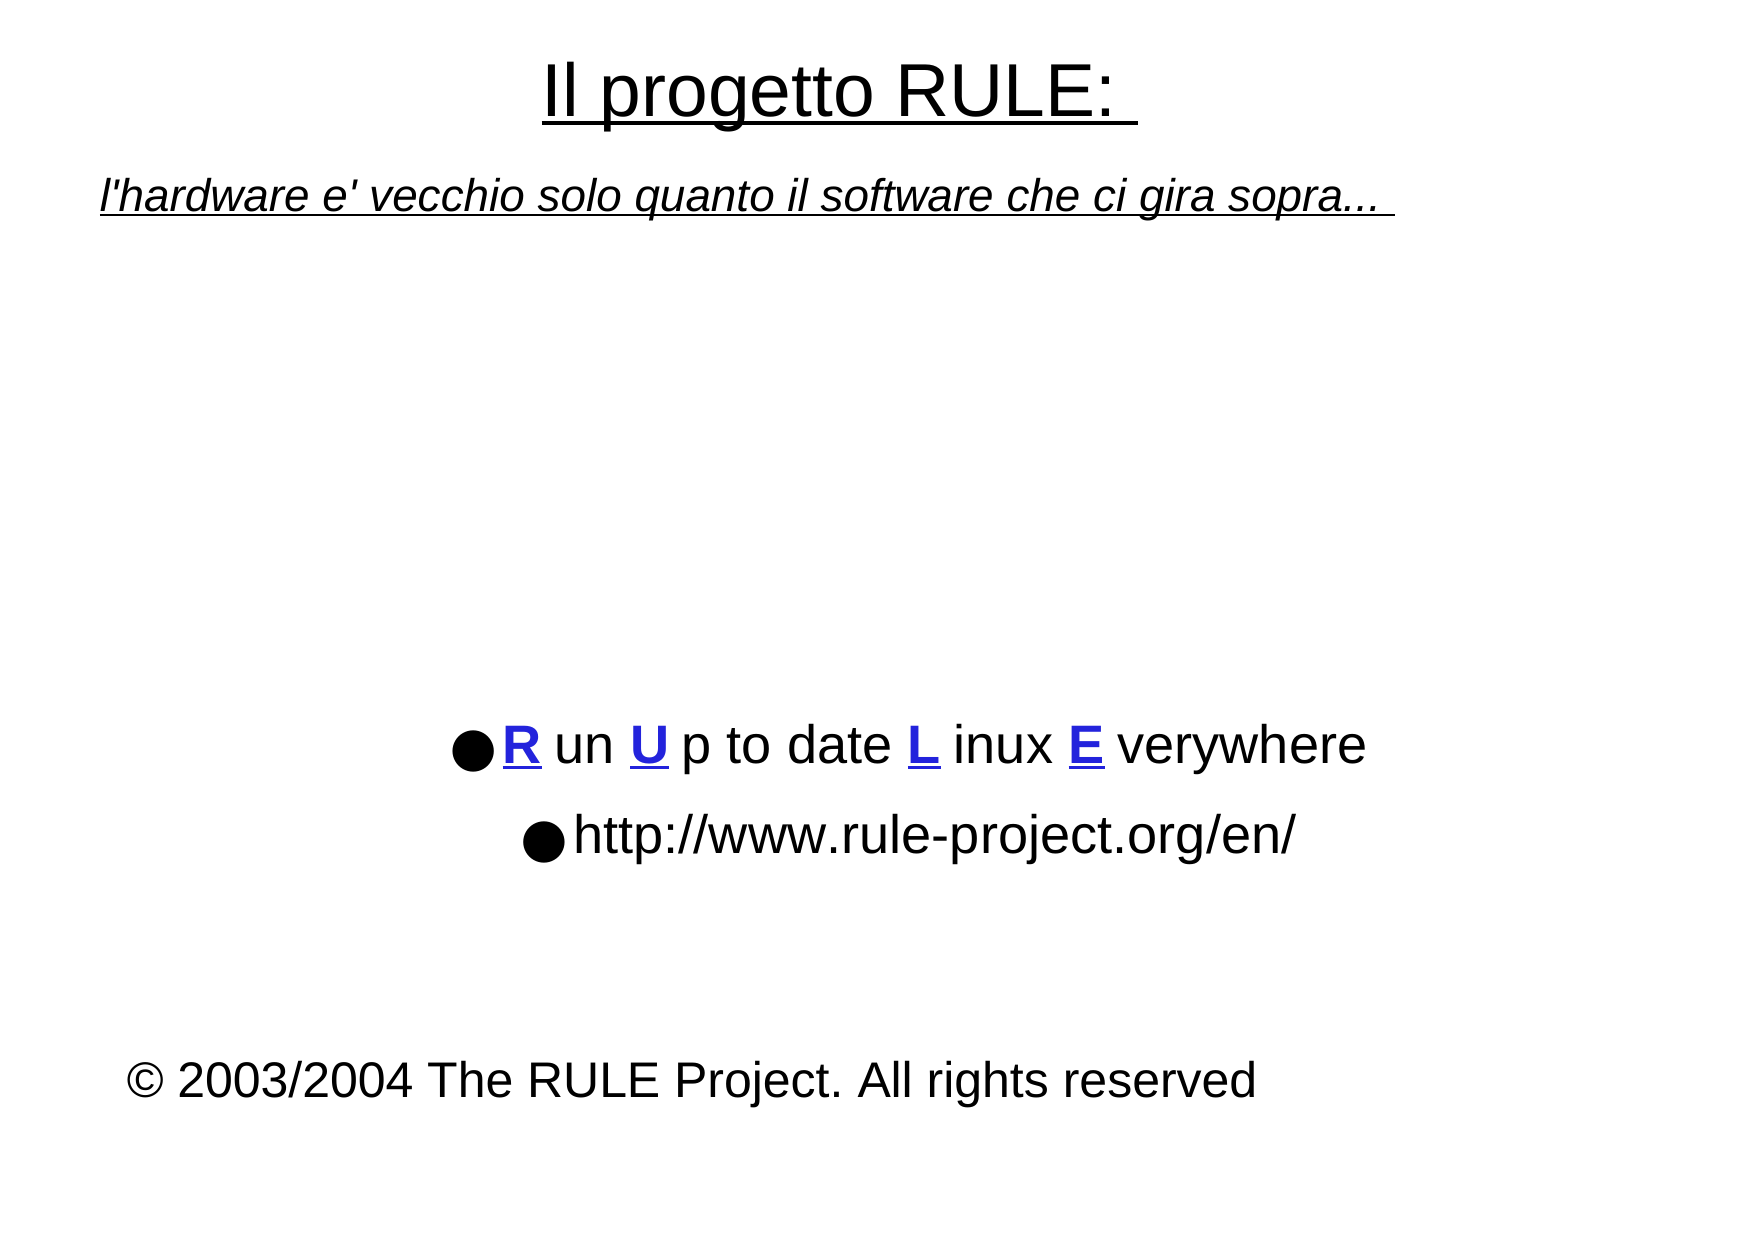

Il progetto RULE:
l'hardware e' vecchio solo quanto il software che ci gira sopra...
R un U p to date L inux E verywhere
http://www.rule-project.org/en/
© 2003/2004 The RULE Project. All rights reserved